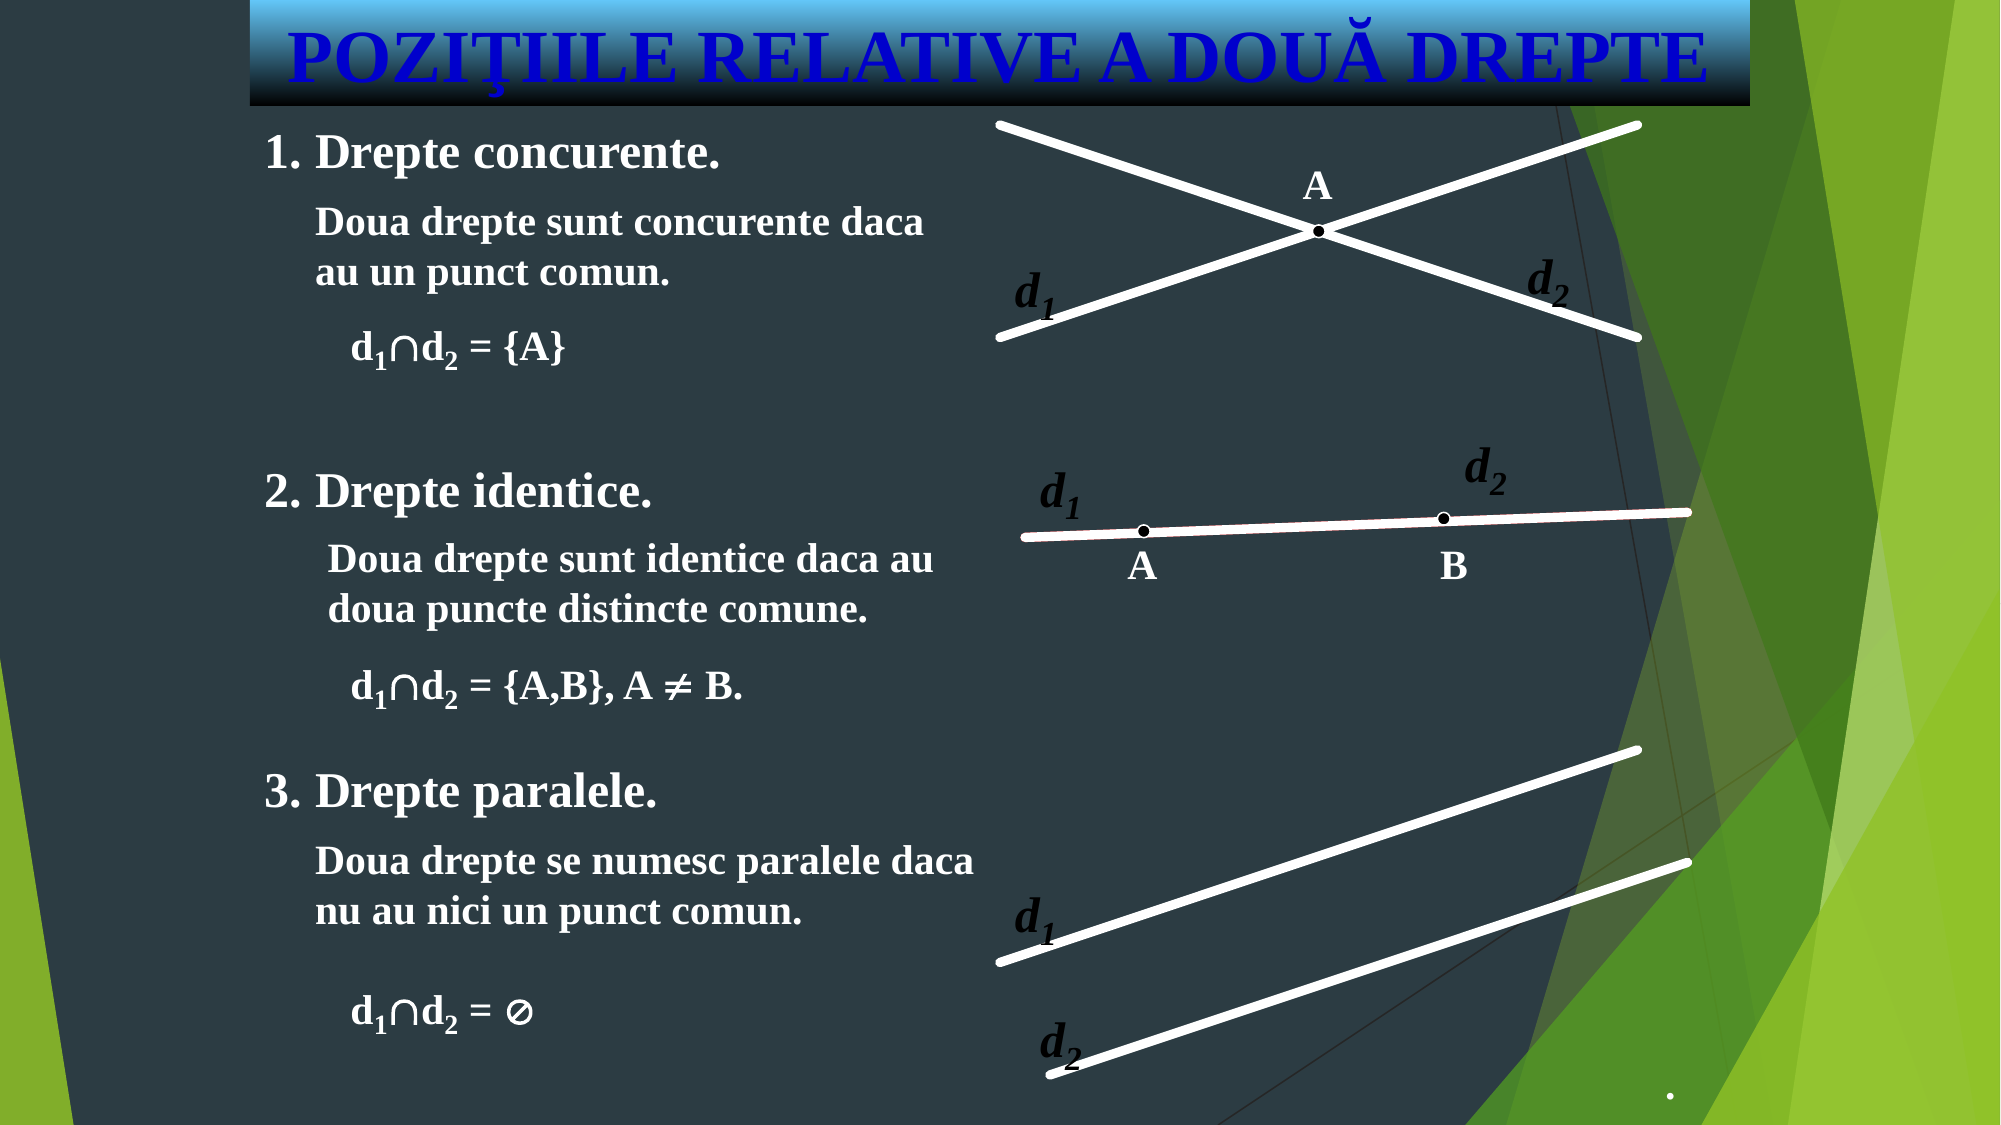

POZIŢIILE RELATIVE A DOUĂ DREPTE
1. Drepte concurente.
A
Doua drepte sunt concurente daca au un punct comun.
d2
d1
 d1d2 = {A}
d2
2. Drepte identice.
d1
Doua drepte sunt identice daca au doua puncte distincte comune.
A
B
 d1d2 = {A,B}, A  B.
3. Drepte paralele.
Doua drepte se numesc paralele daca nu au nici un punct comun.
d1
 d1d2 = 
d2
.